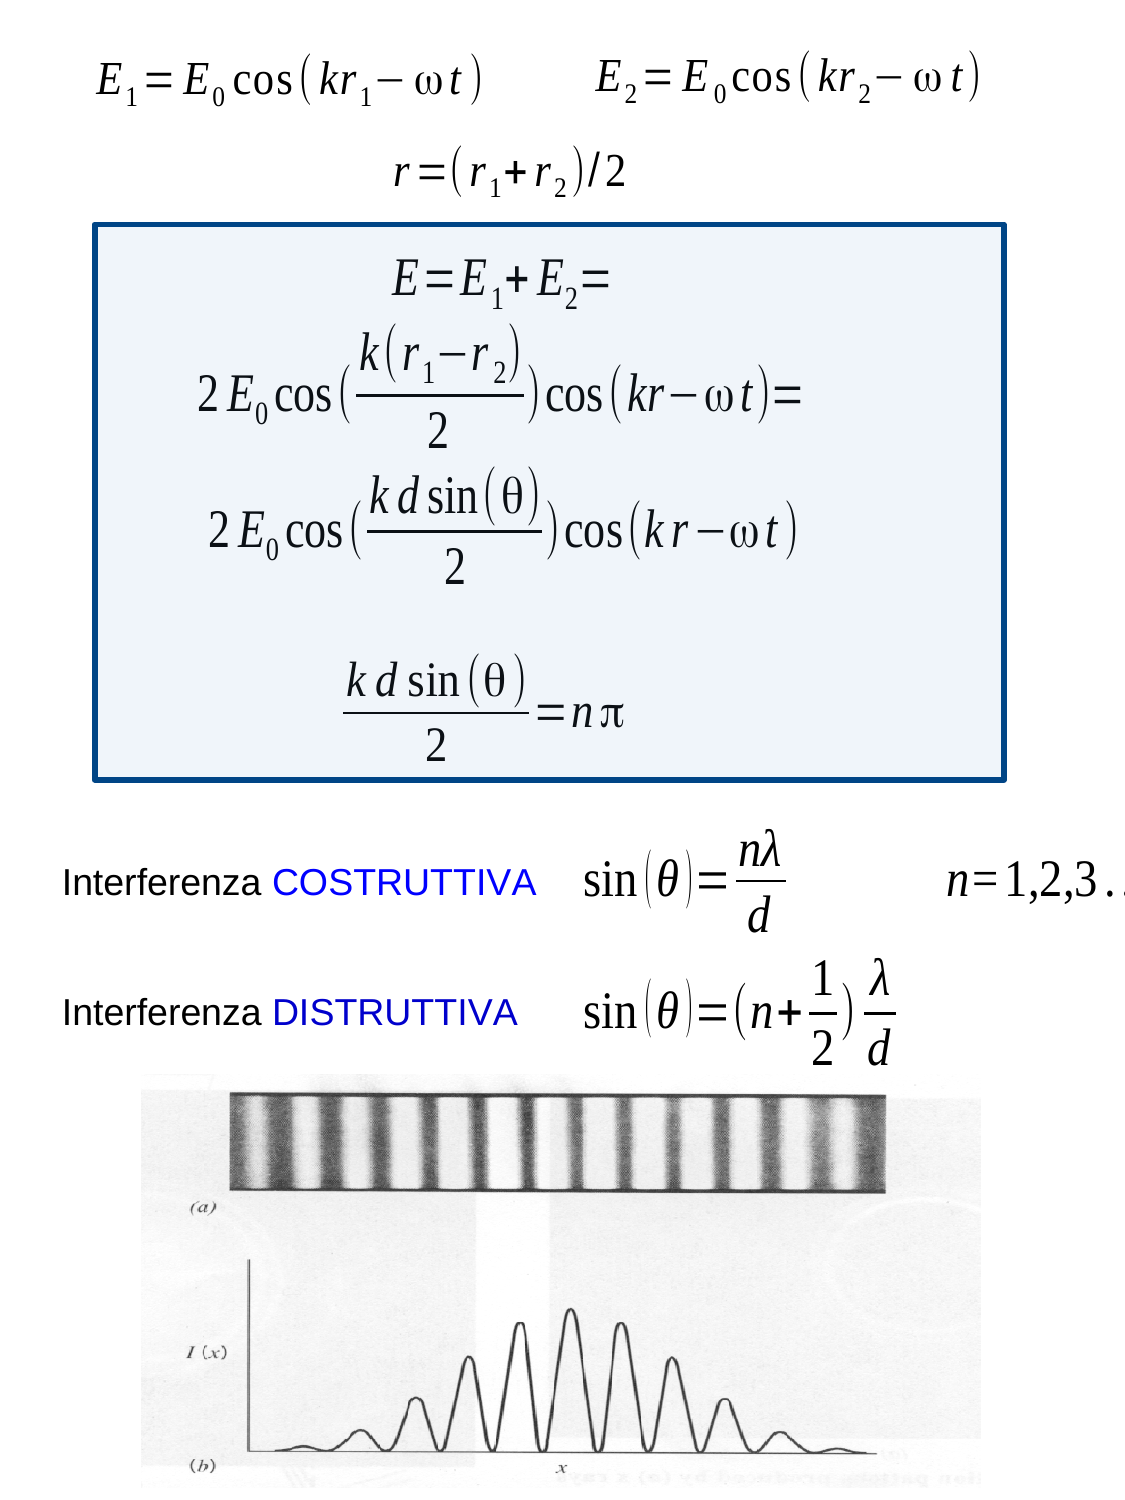

Interferenza COSTRUTTIVA
Interferenza DISTRUTTIVA
P19 Onde Ottica
5